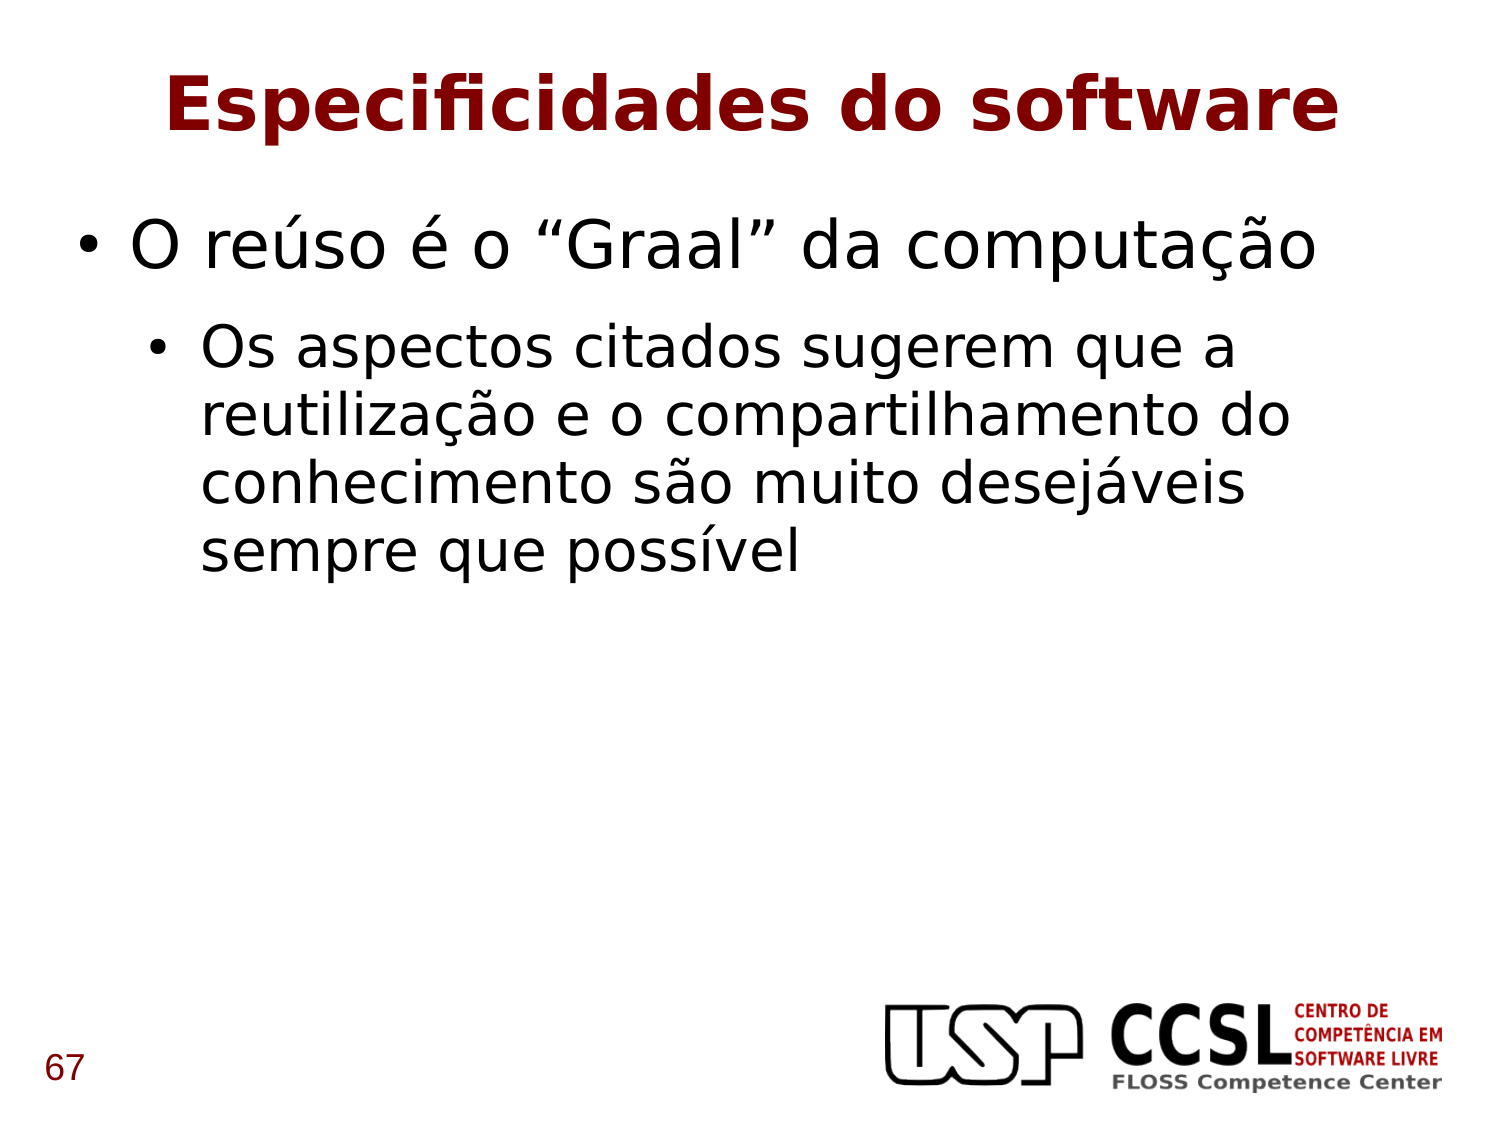

# Especificidades do software
O reúso é o “Graal” da computação
Os aspectos citados sugerem que a reutilização e o compartilhamento do conhecimento são muito desejáveis sempre que possível